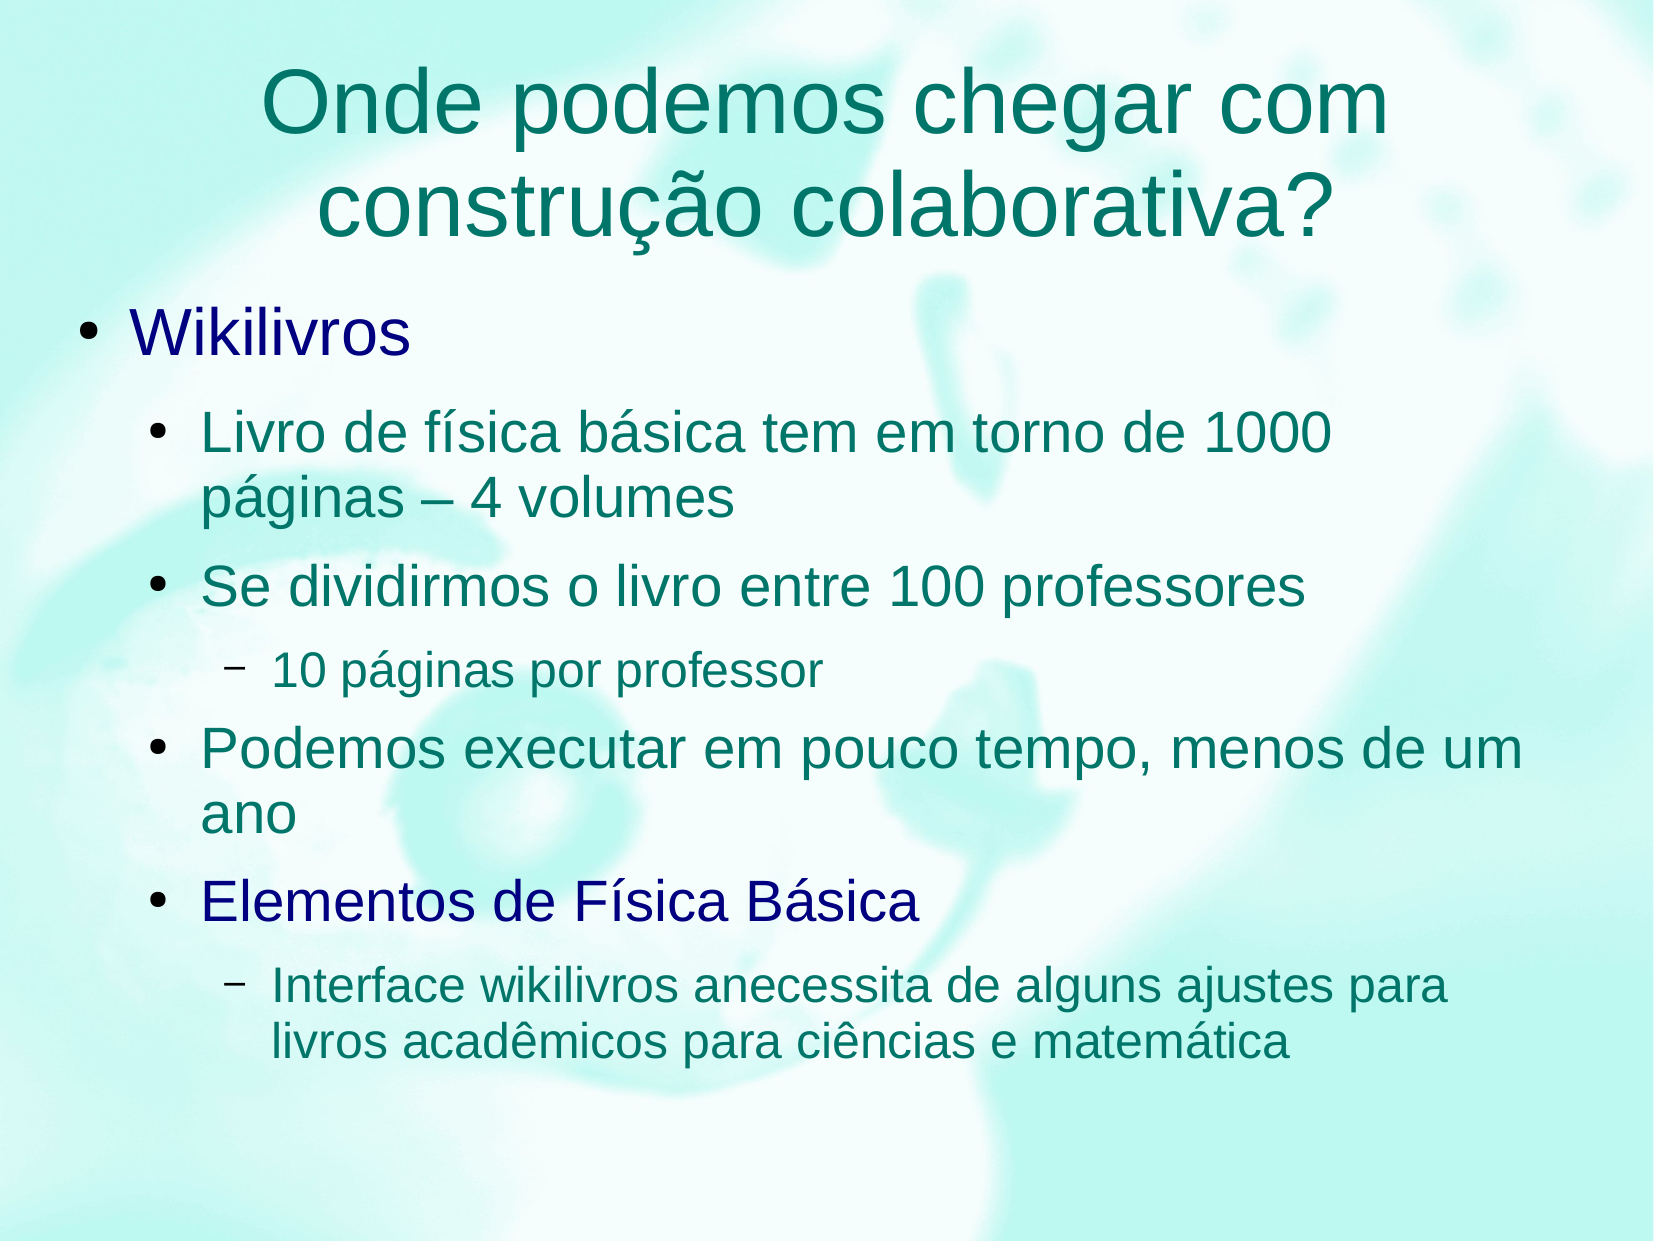

# Onde podemos chegar com construção colaborativa?
Wikilivros
Livro de física básica tem em torno de 1000 páginas – 4 volumes
Se dividirmos o livro entre 100 professores
10 páginas por professor
Podemos executar em pouco tempo, menos de um ano
Elementos de Física Básica
Interface wikilivros anecessita de alguns ajustes para livros acadêmicos para ciências e matemática